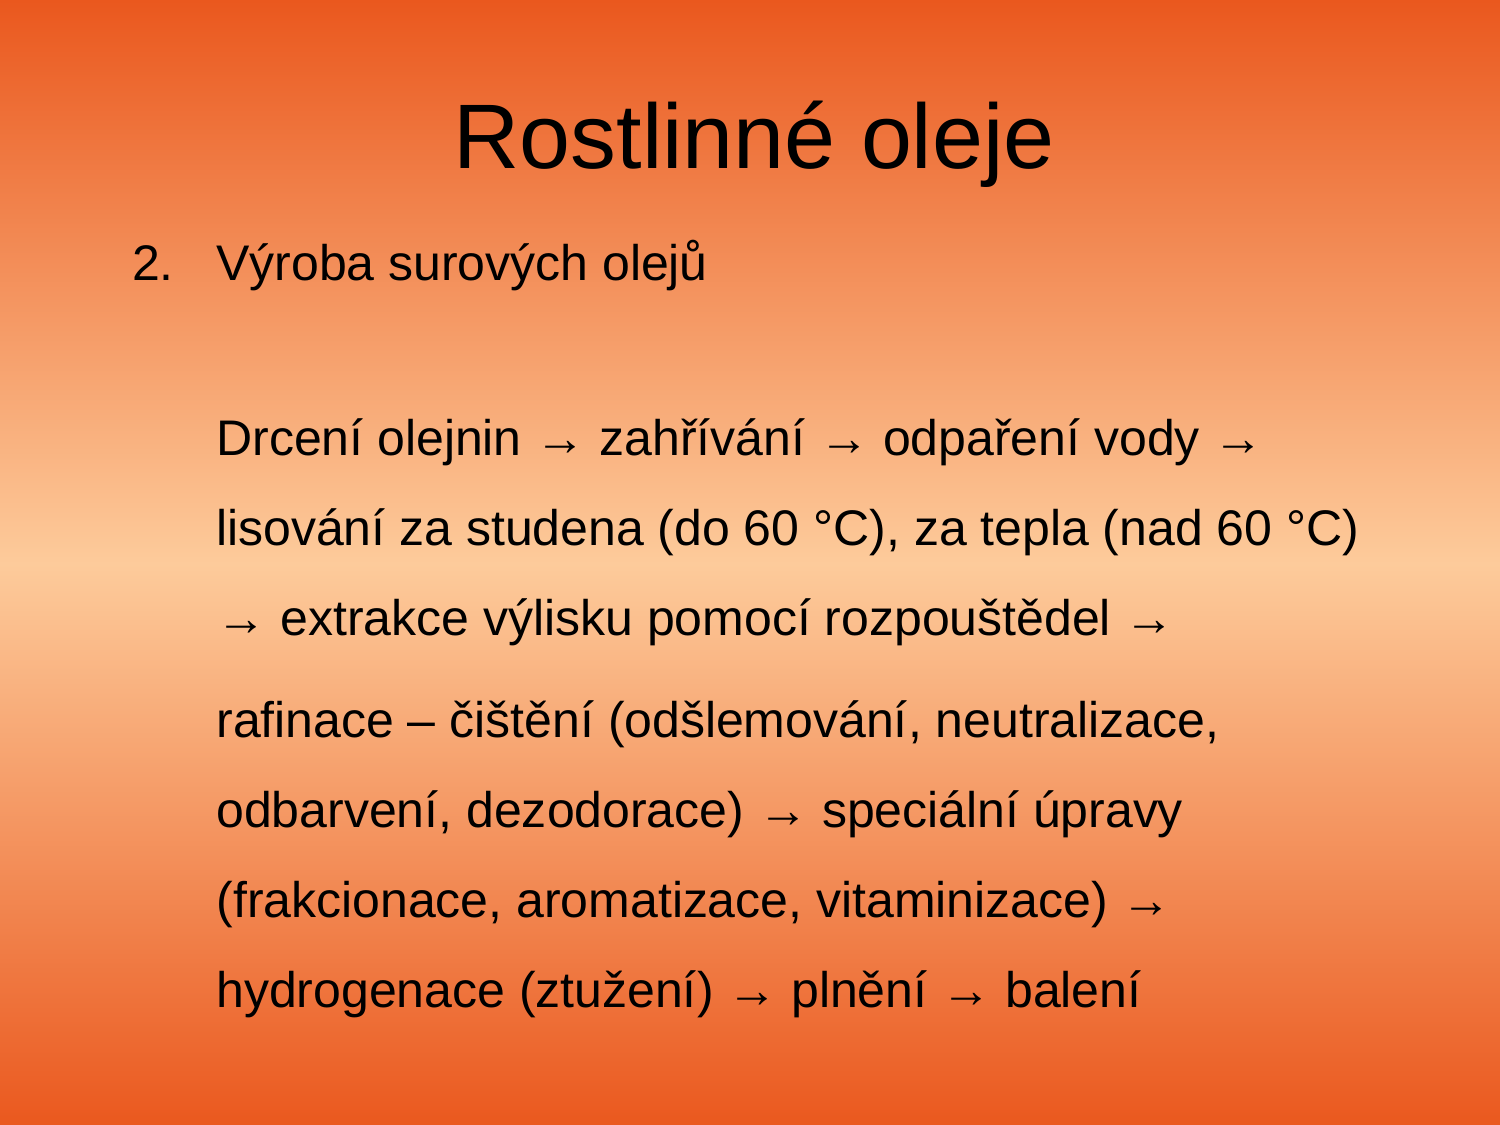

# Rostlinné oleje
2.	Výroba surových olejů
	Drcení olejnin → zahřívání → odpaření vody → lisování za studena (do 60 °C), za tepla (nad 60 °C) → extrakce výlisku pomocí rozpouštědel →
	rafinace – čištění (odšlemování, neutralizace, odbarvení, dezodorace) → speciální úpravy (frakcionace, aromatizace, vitaminizace) → hydrogenace (ztužení) → plnění → balení